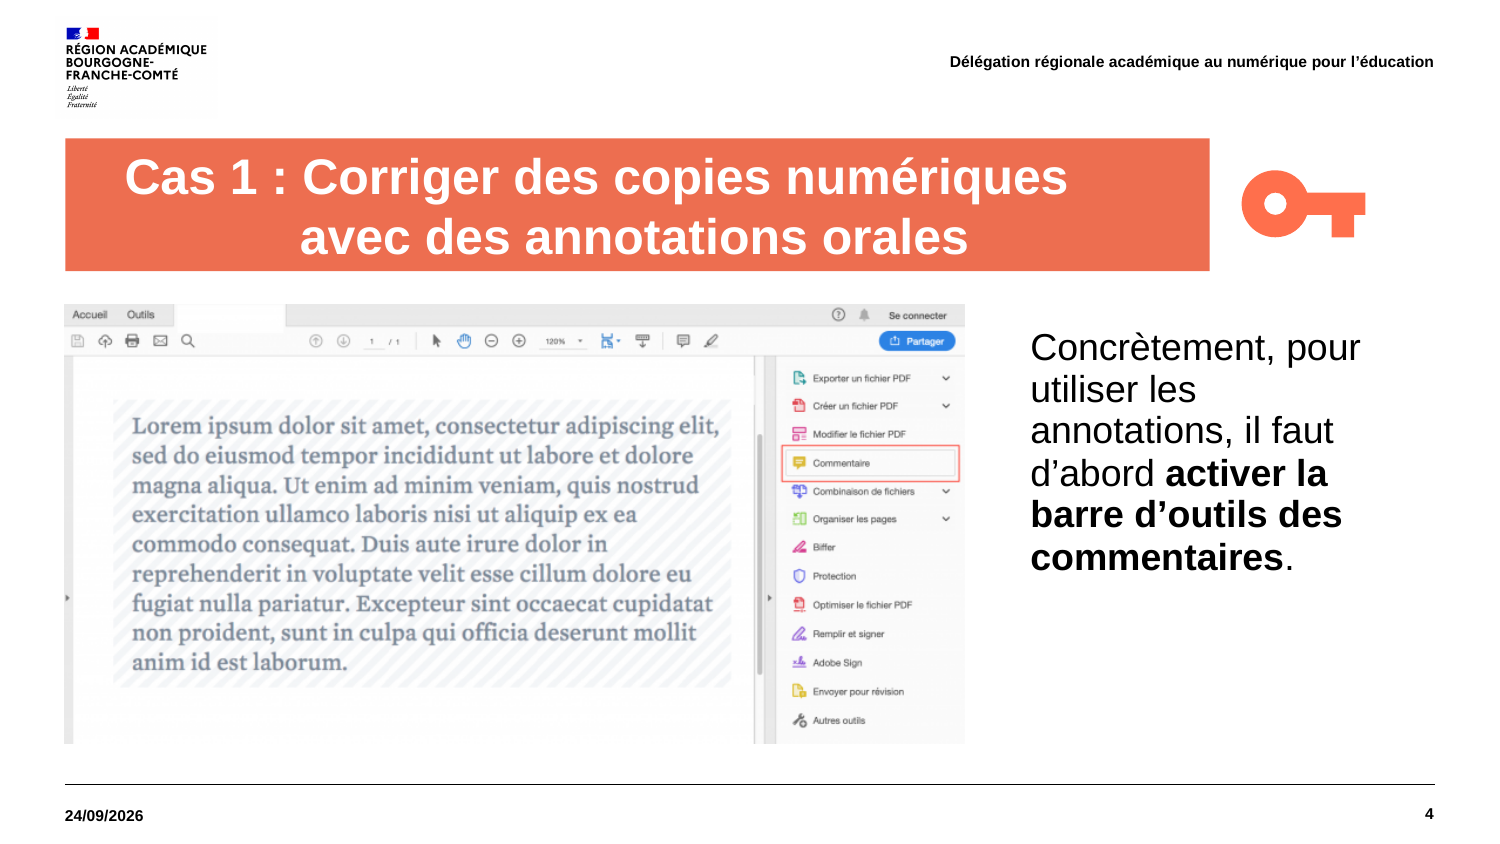

Délégation régionale académique au numérique pour l’éducation
Cas 1 : Corriger des copies numériques
		 avec des annotations orales
Concrètement, pour utiliser les annotations, il faut d’abord activer la barre d’outils des commentaires.